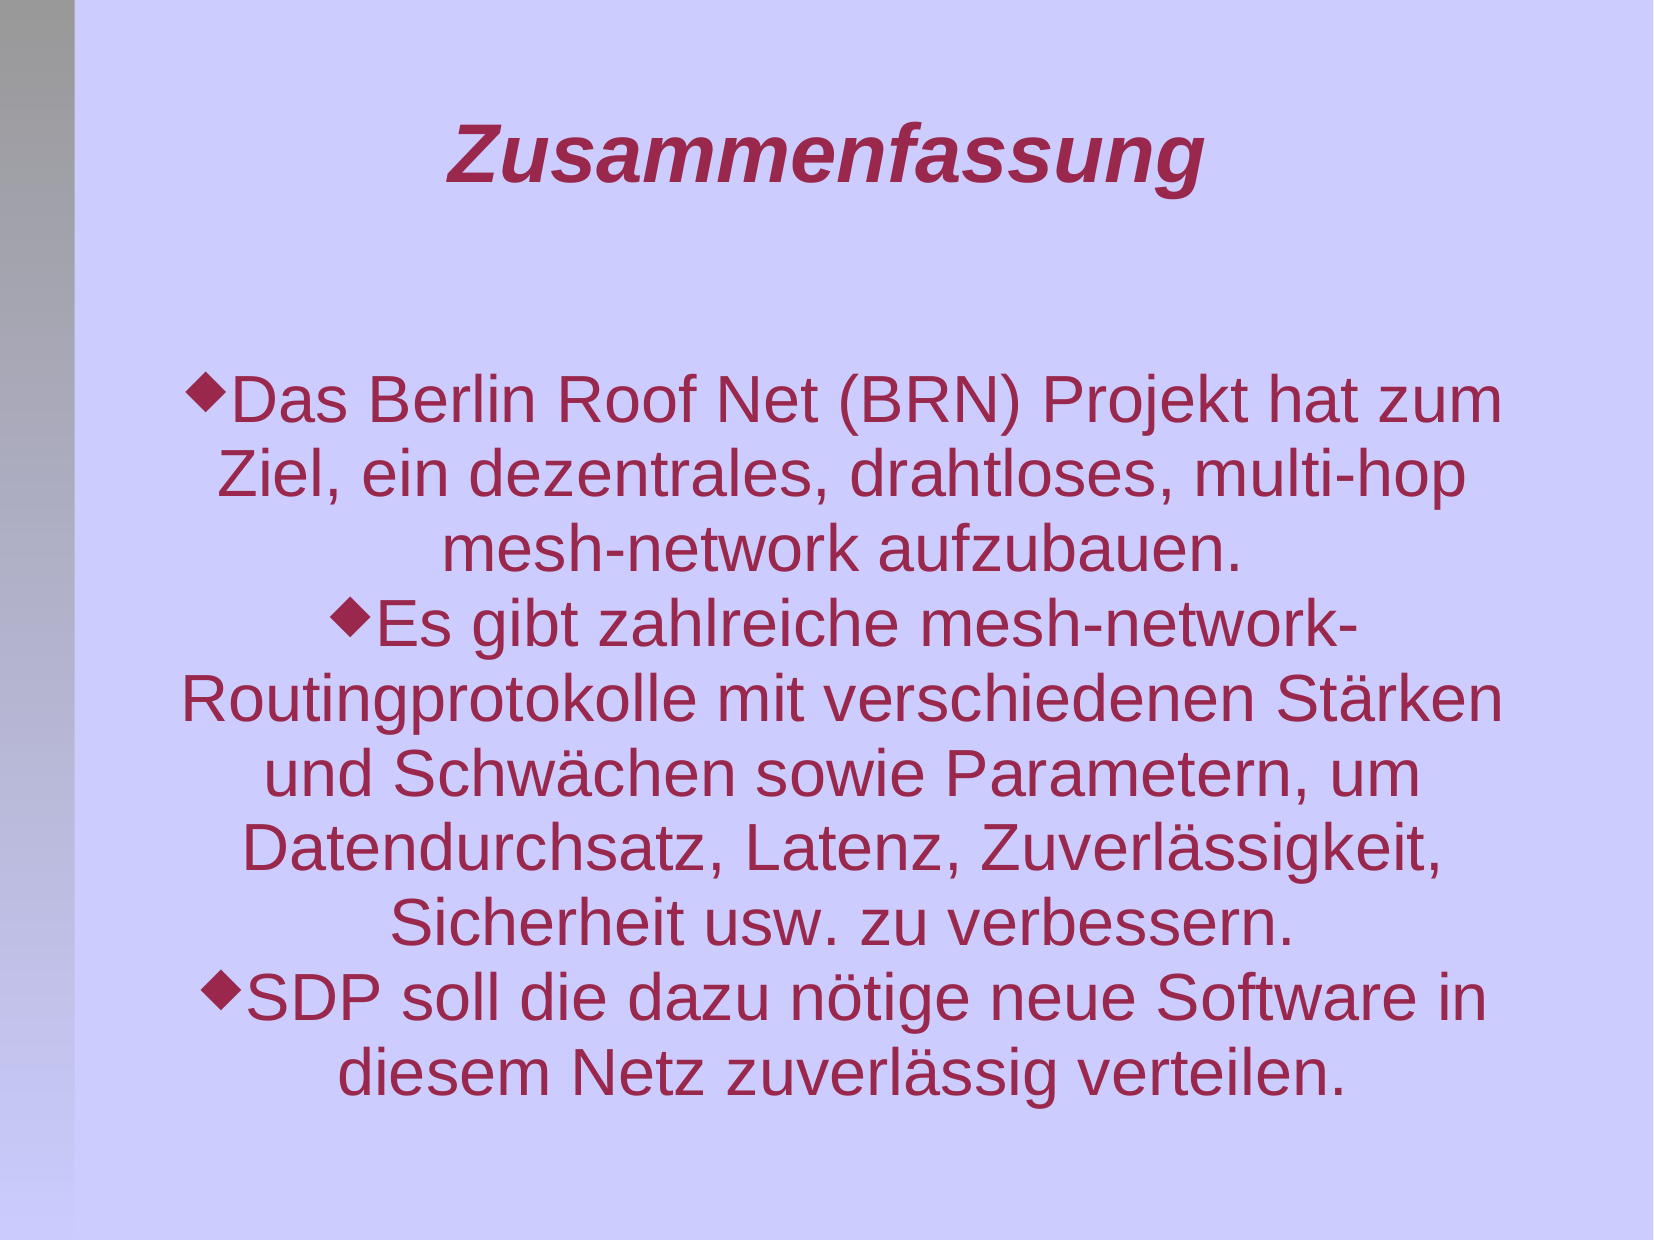

# Zusammenfassung
Das Berlin Roof Net (BRN) Projekt hat zum Ziel, ein dezentrales, drahtloses, multi-hop mesh-network aufzubauen.
Es gibt zahlreiche mesh-network-Routingprotokolle mit verschiedenen Stärken und Schwächen sowie Parametern, um Datendurchsatz, Latenz, Zuverlässigkeit, Sicherheit usw. zu verbessern.
SDP soll die dazu nötige neue Software in diesem Netz zuverlässig verteilen.